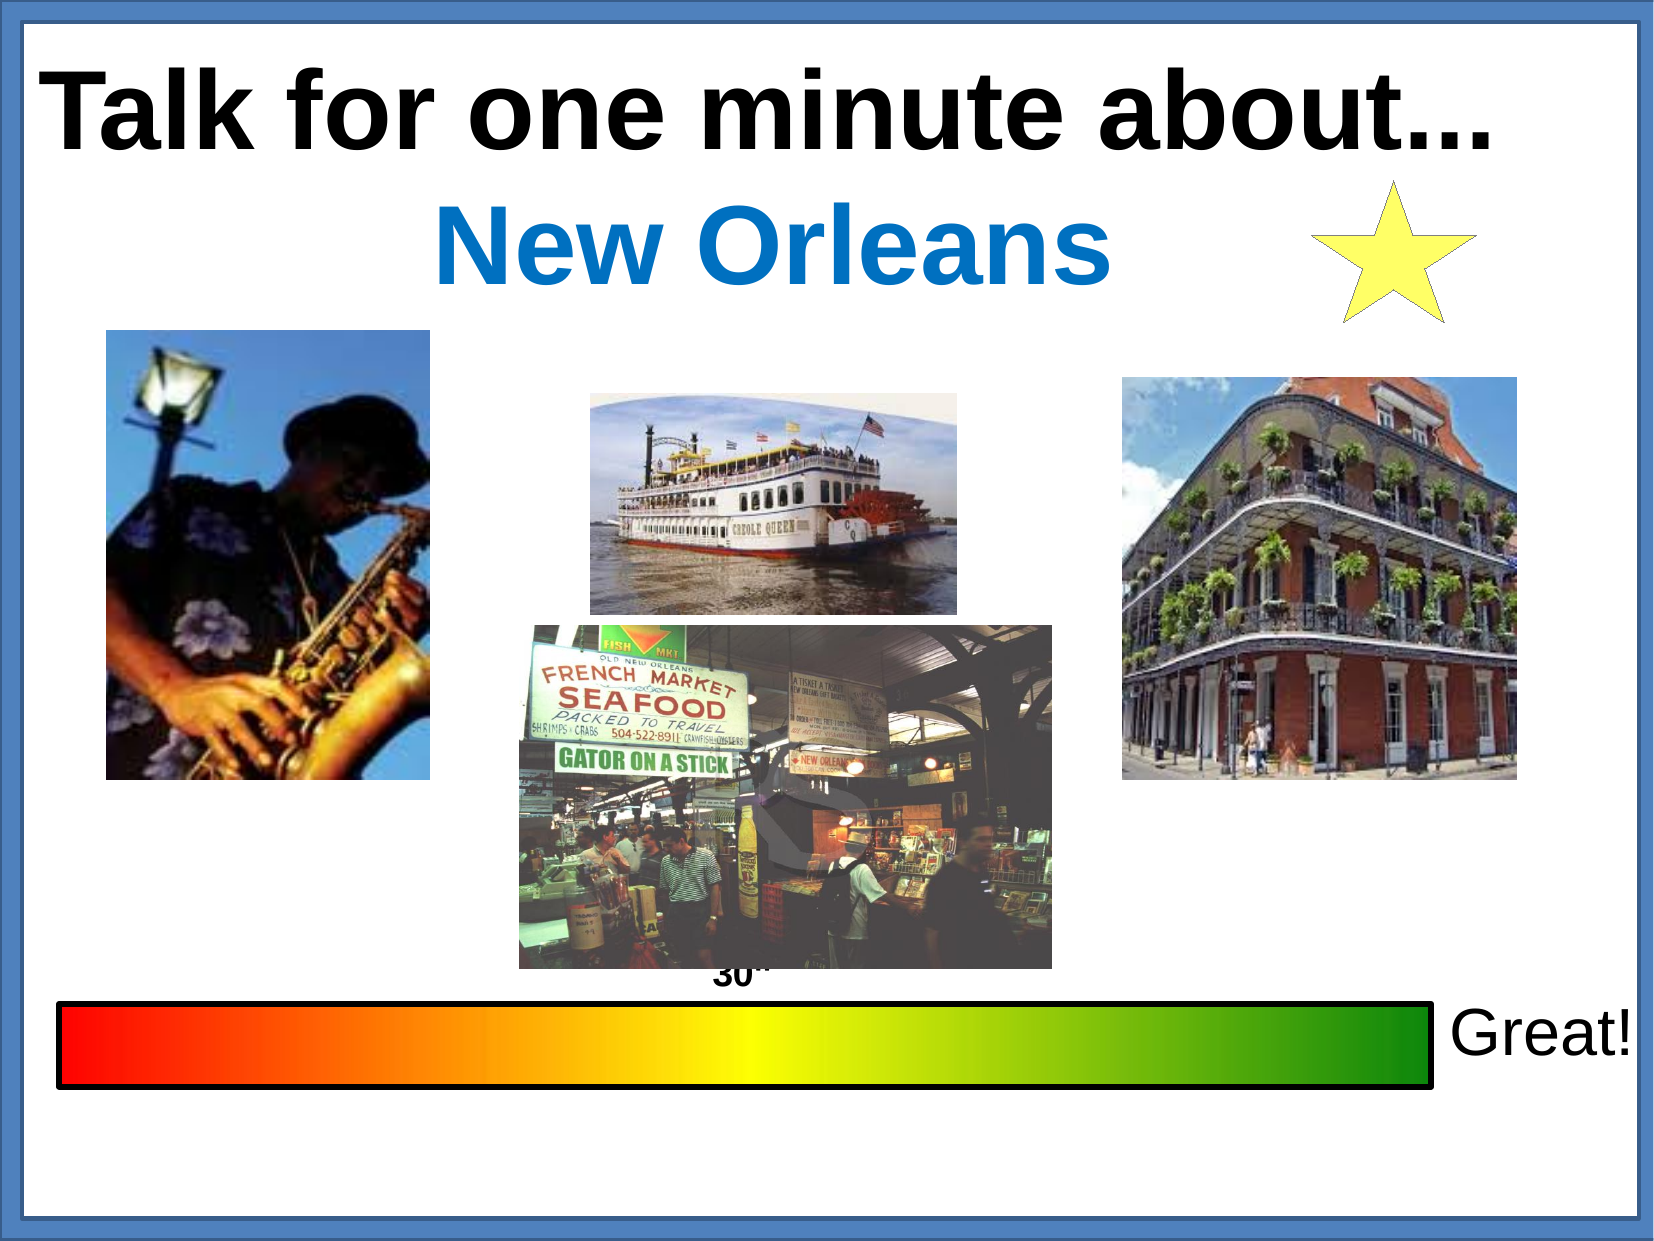

Talk for one minute about...
New Orleans
30''
Great!